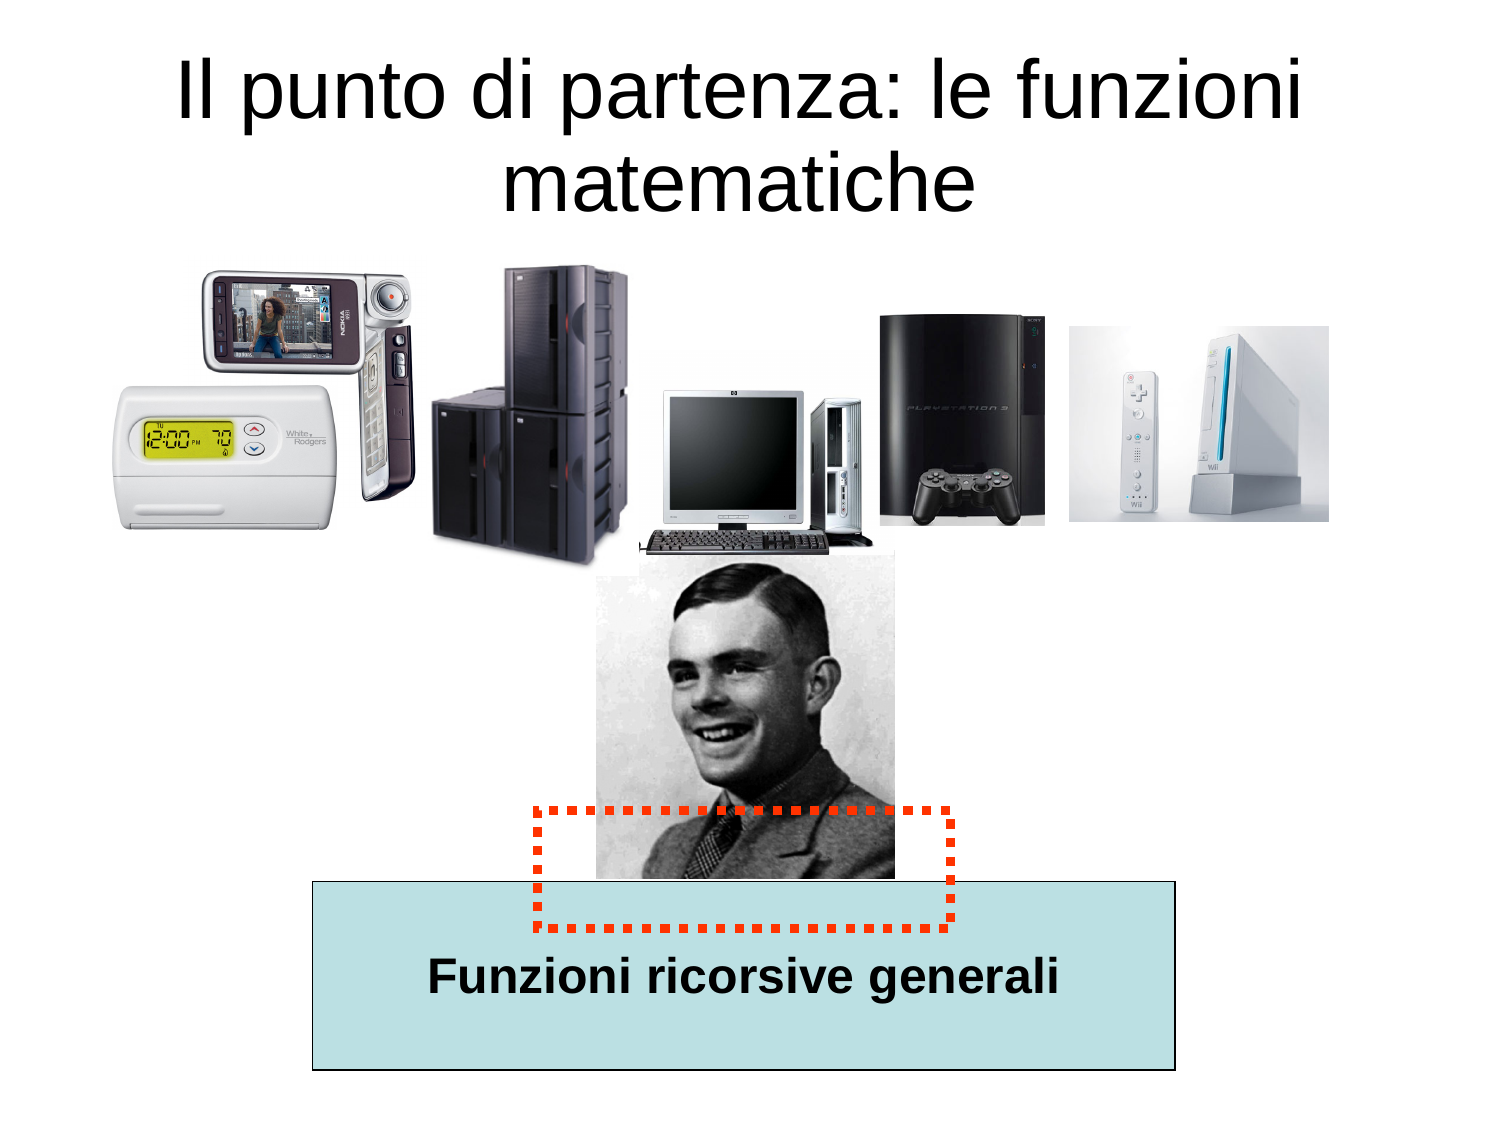

# Il punto di partenza: le funzioni matematiche
Funzioni ricorsive generali